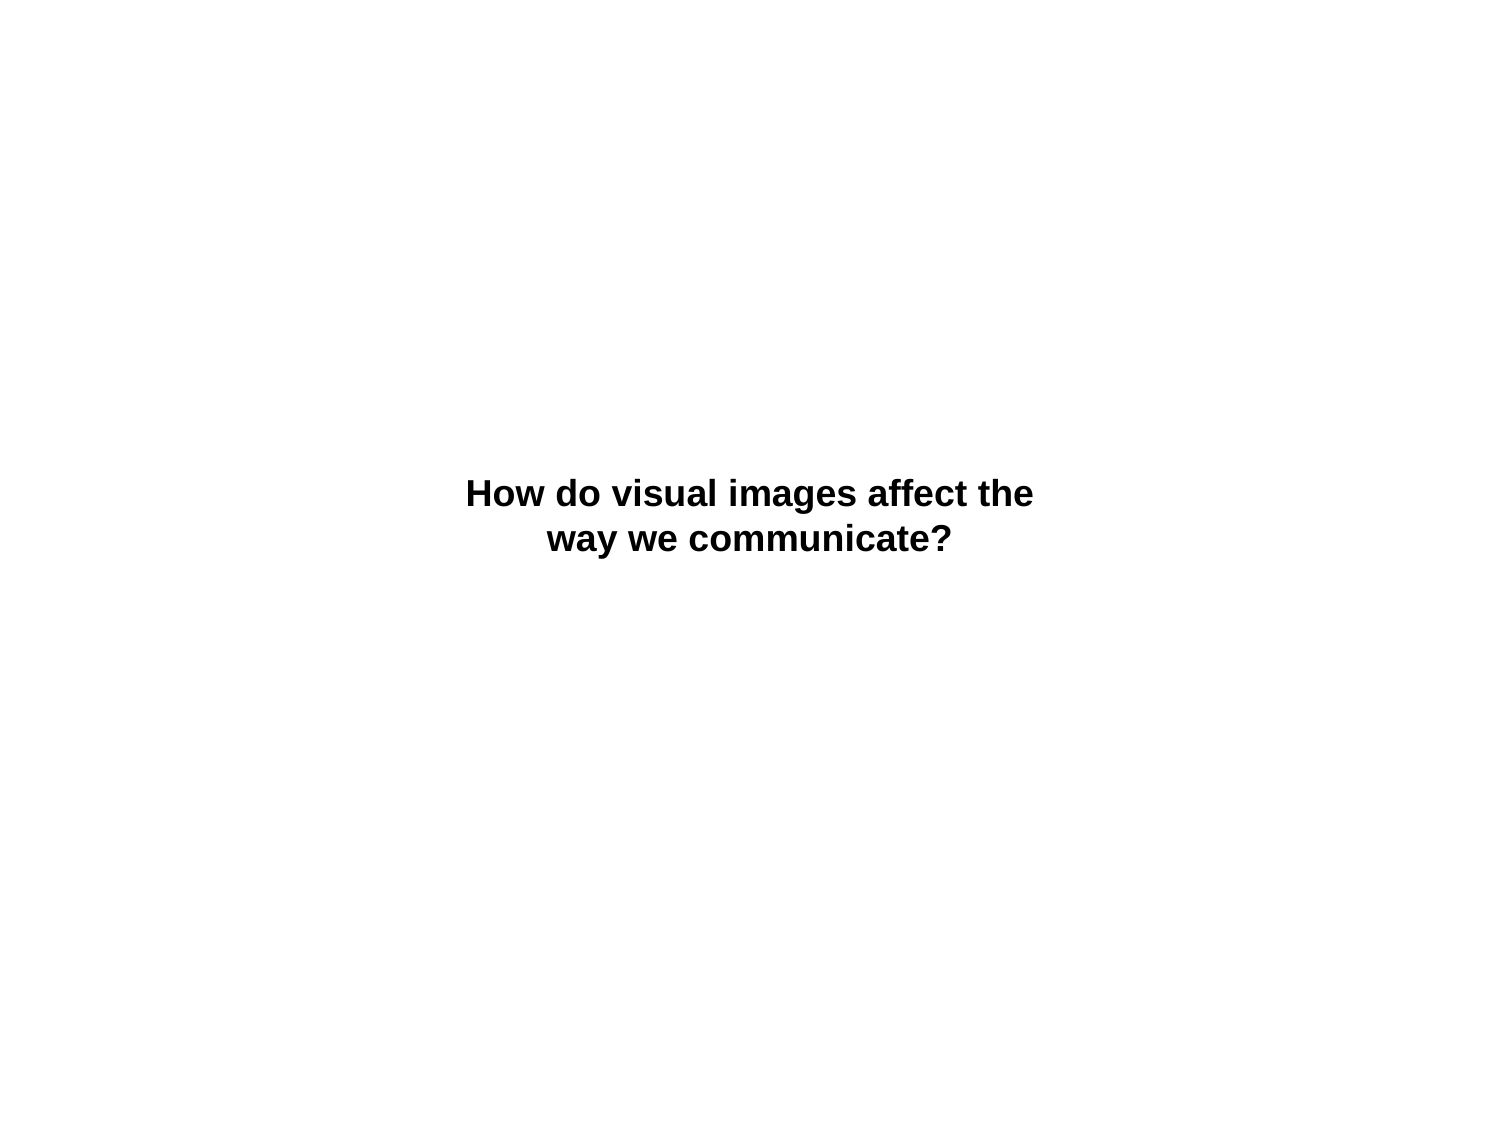

How do visual images affect the
way we communicate?